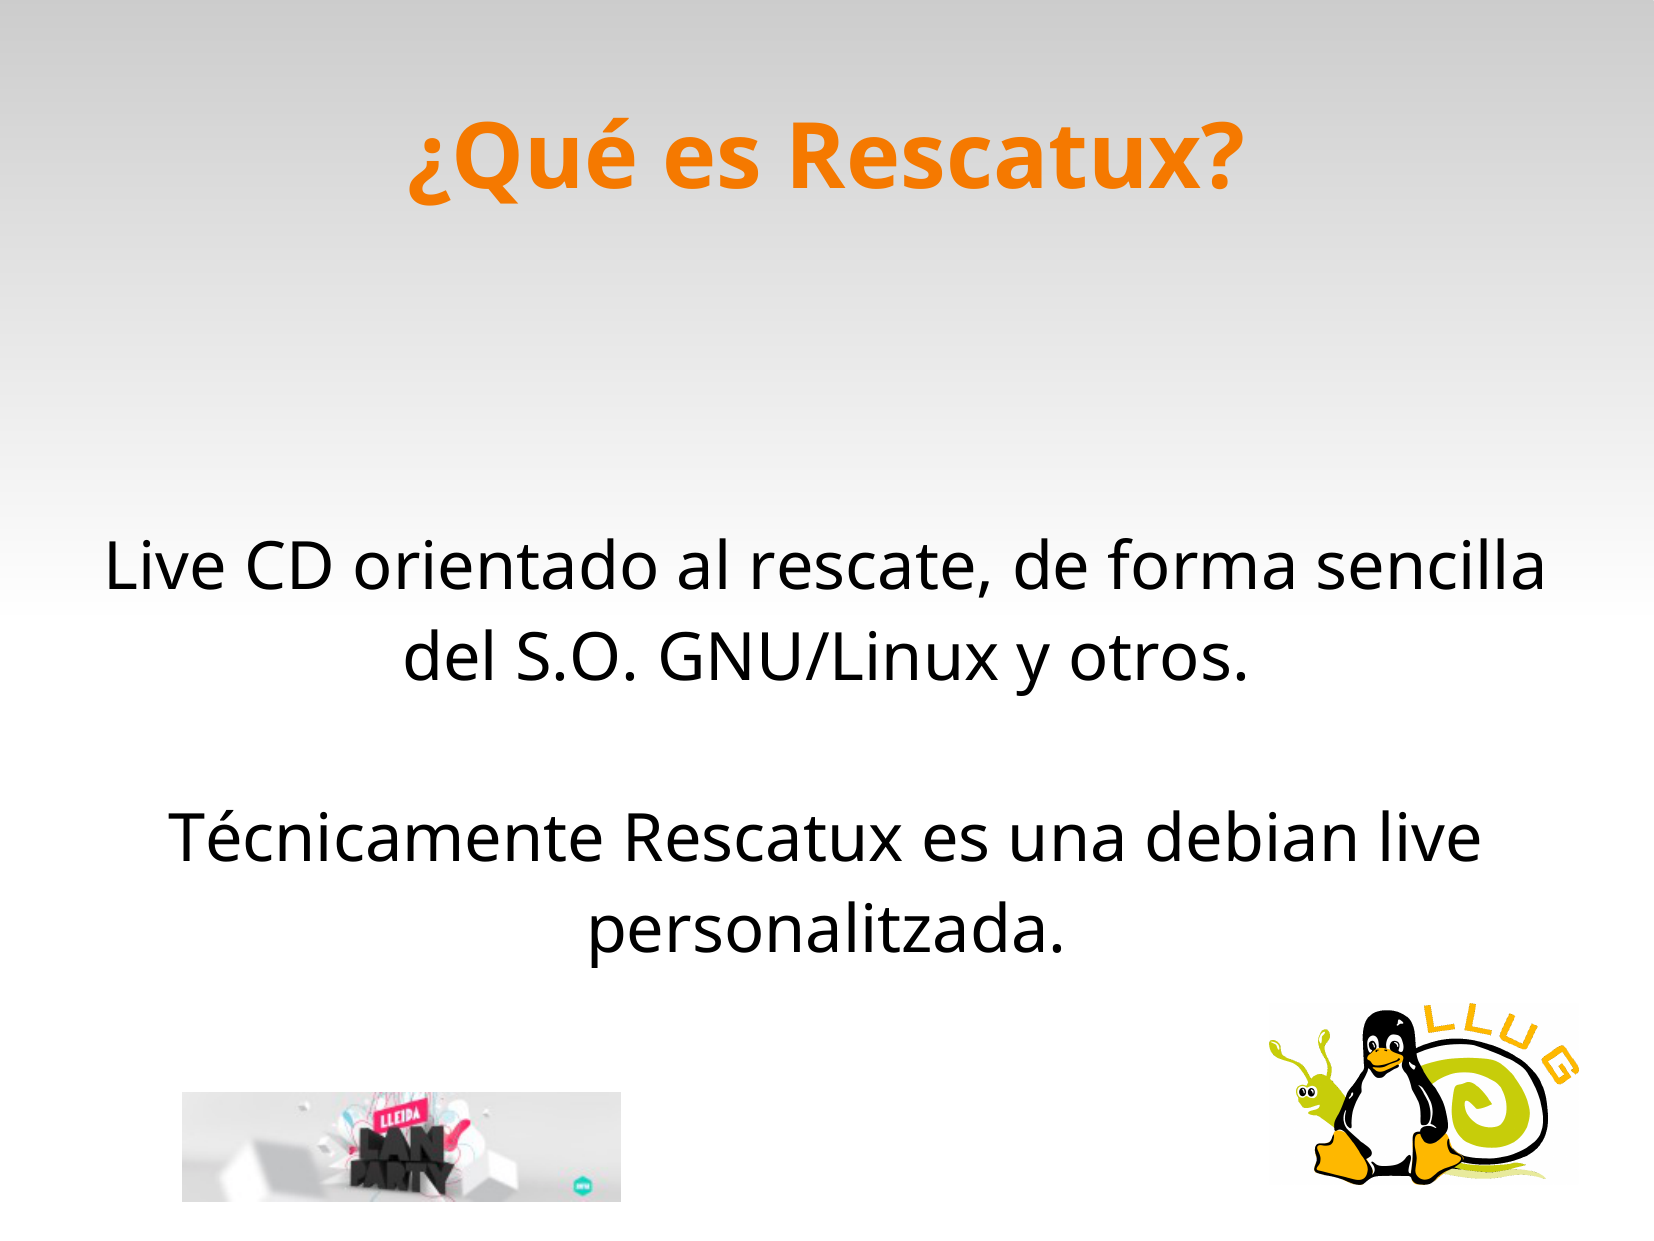

# ¿Qué es Rescatux?
Live CD orientado al rescate, de forma sencilla del S.O. GNU/Linux y otros.
Técnicamente Rescatux es una debian live personalitzada.